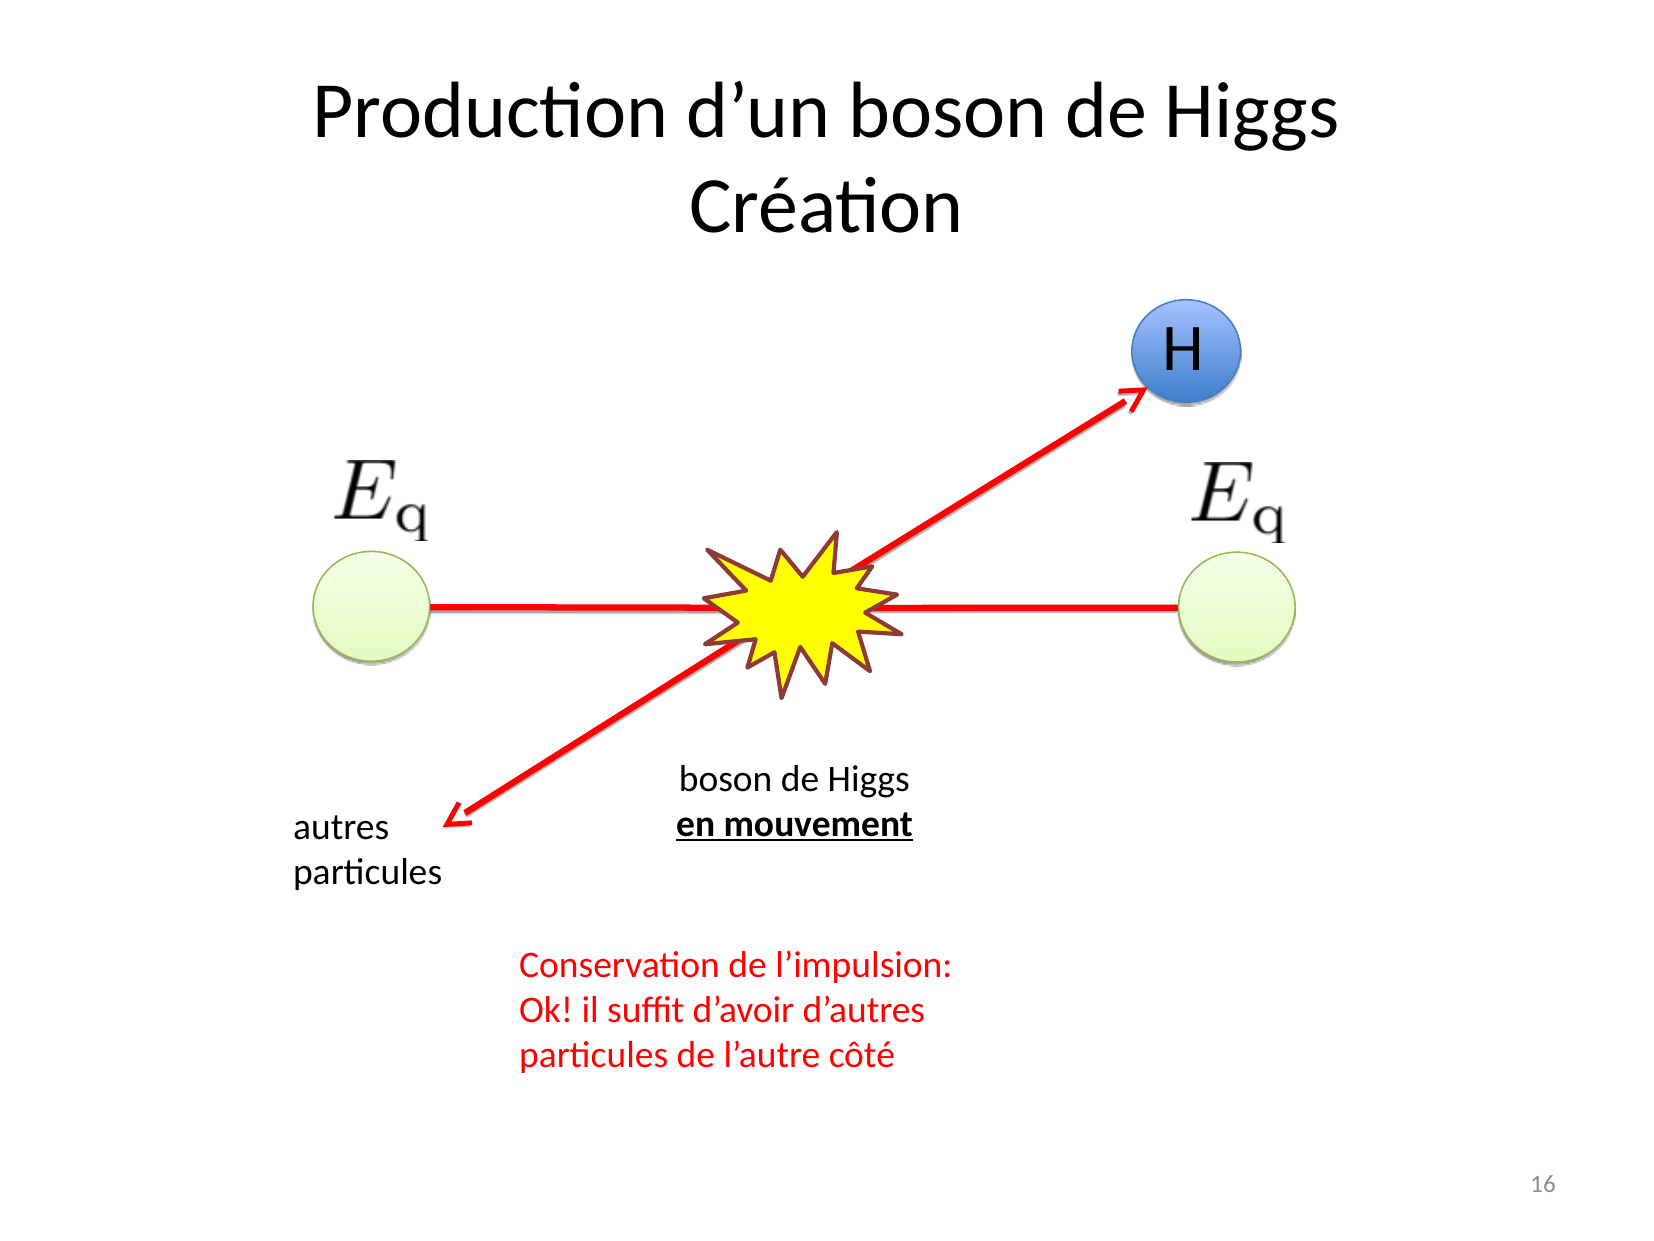

# Production d’un boson de Higgs Création
H
boson de Higgs
en mouvement
autres particules
Conservation de l’impulsion:
Ok! il suffit d’avoir d’autres particules de l’autre côté